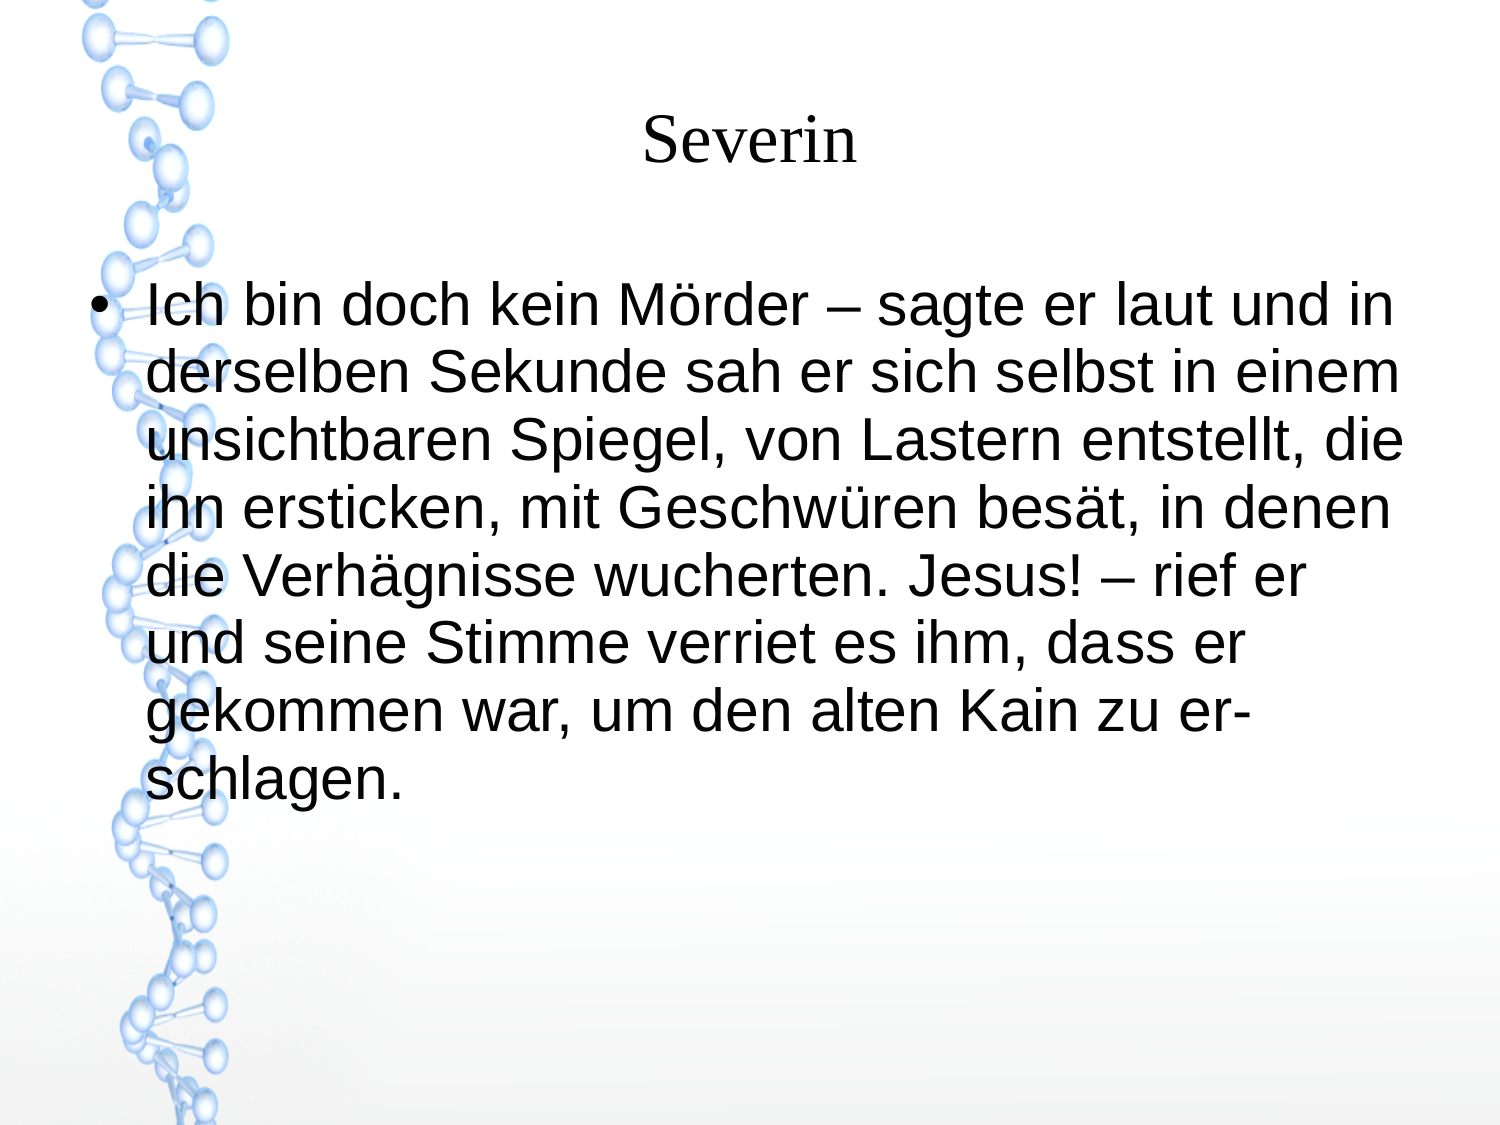

# Severin
Ich bin doch kein Mörder – sagte er laut und in derselben Sekunde sah er sich selbst in einem unsichtbaren Spiegel, von Lastern entstellt, die ihn ersticken, mit Geschwüren besät, in denen die Verhägnisse wucherten. Jesus! – rief er und seine Stimme verriet es ihm, dass er gekommen war, um den alten Kain zu er-schlagen.